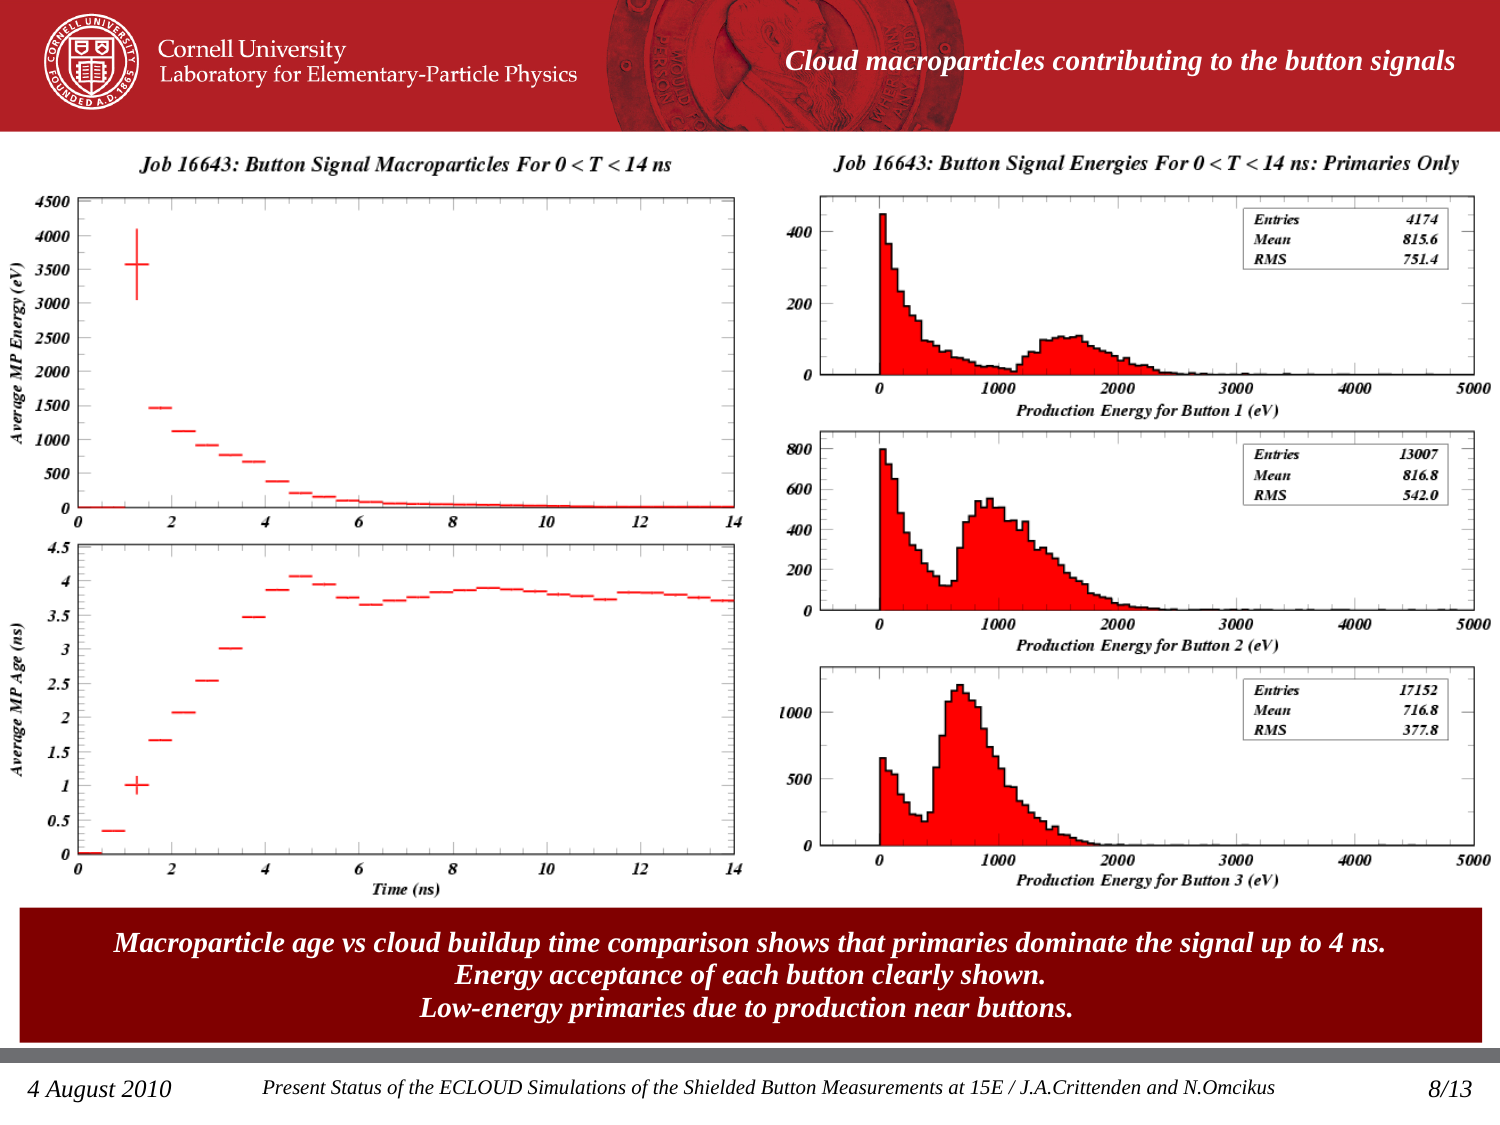

# Cloud macroparticles contributing to the button signals
Macroparticle age vs cloud buildup time comparison shows that primaries dominate the signal up to 4 ns.
Energy acceptance of each button clearly shown.
Low-energy primaries due to production near buttons.